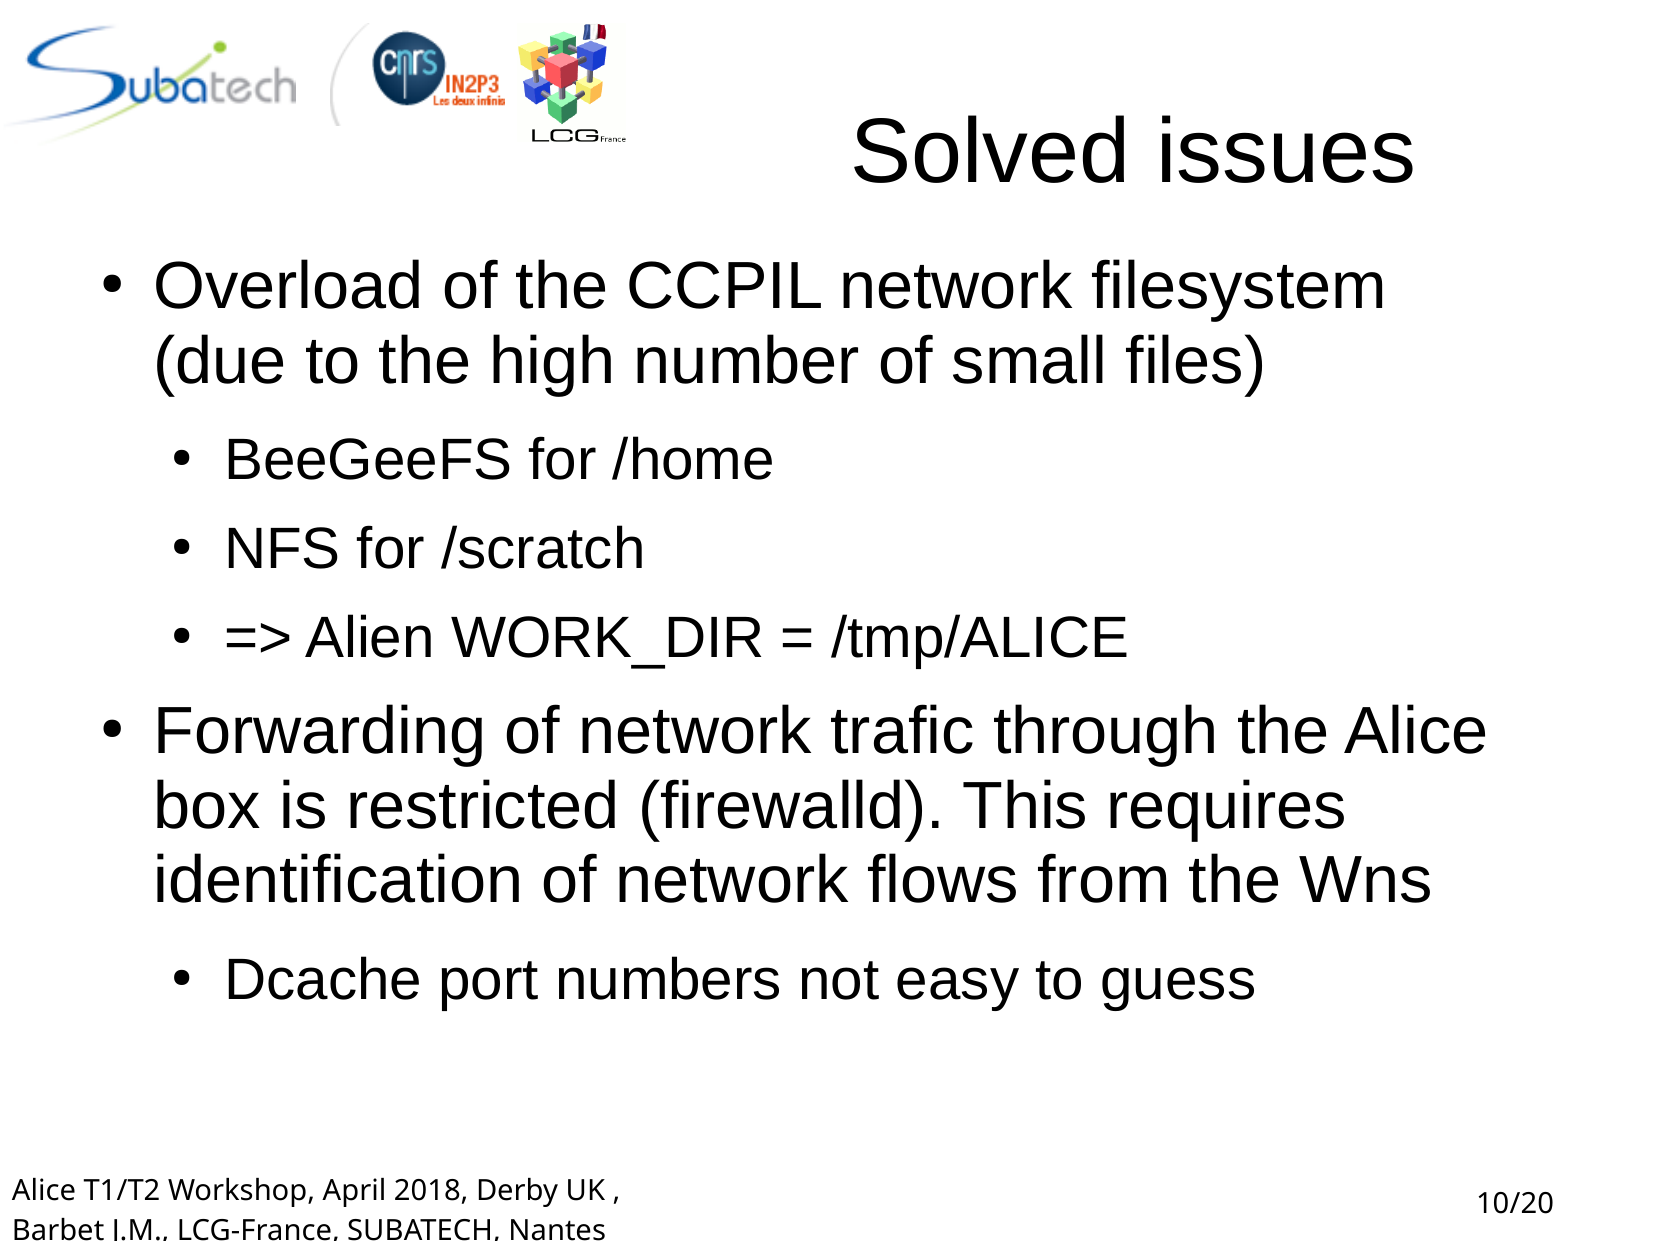

# Solved issues
Overload of the CCPIL network filesystem
(due to the high number of small files)
BeeGeeFS for /home
NFS for /scratch
=> Alien WORK_DIR = /tmp/ALICE
Forwarding of network trafic through the Alice box is restricted (firewalld). This requires identification of network flows from the Wns
Dcache port numbers not easy to guess
10